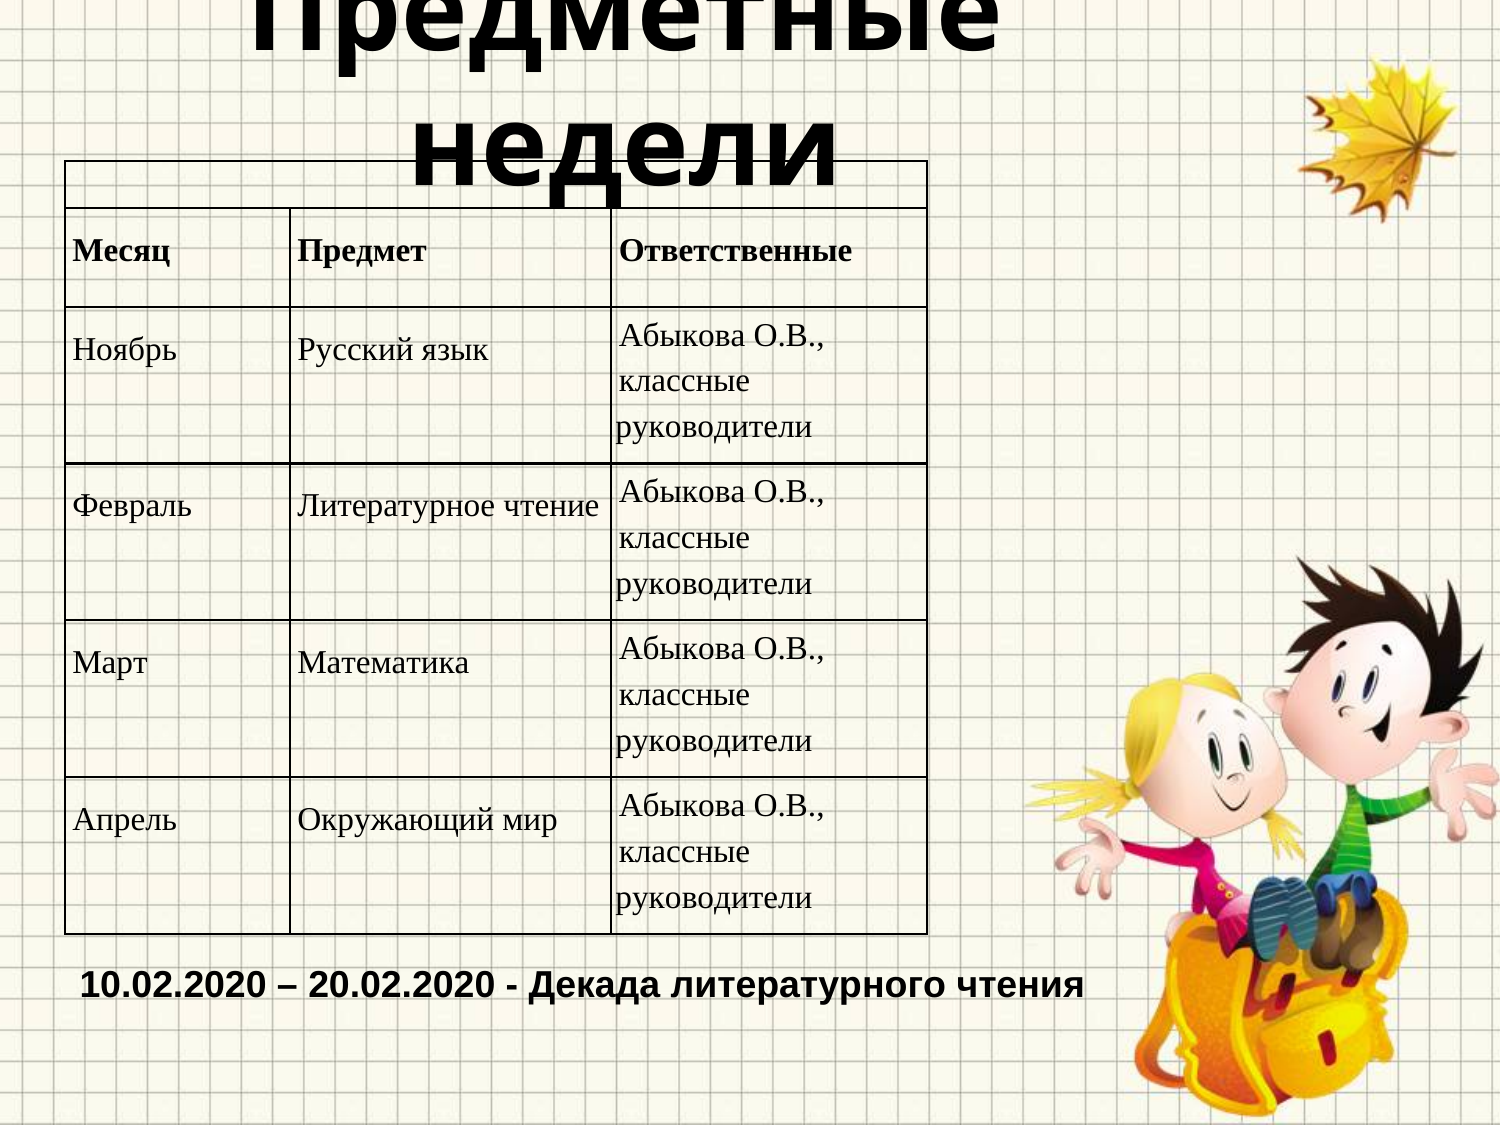

# Предметные недели
Месяц
Предмет
Ответственные
Ноябрь
Русский язык
Абыкова О.В.,
классные руководители
Февраль
Литературное чтение
Абыкова О.В.,
классные руководители
Март
Математика
Абыкова О.В.,
классные руководители
Апрель
Окружающий мир
Абыкова О.В.,
классные руководители
10.02.2020 – 20.02.2020 - Декада литературного чтения